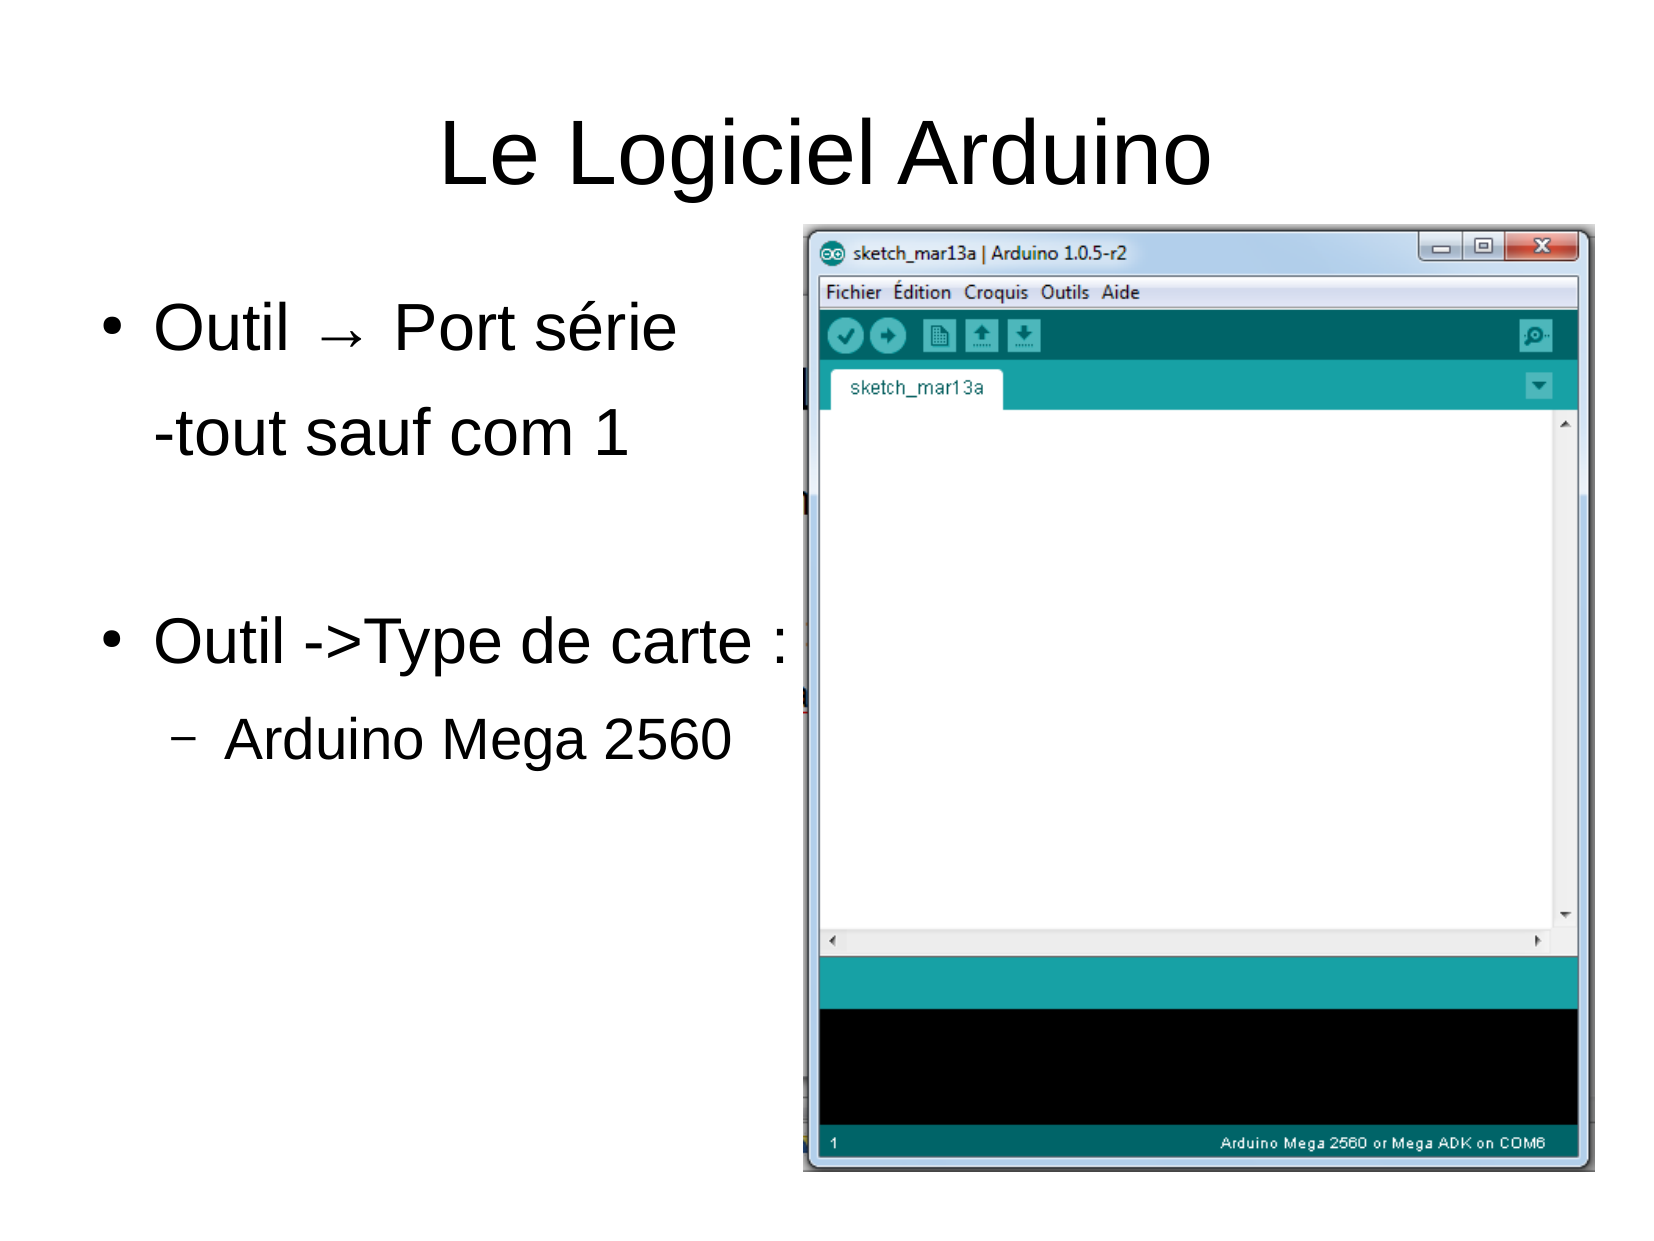

# Le Logiciel Arduino
Outil → Port série
-tout sauf com 1
Outil ->Type de carte :
Arduino Mega 2560